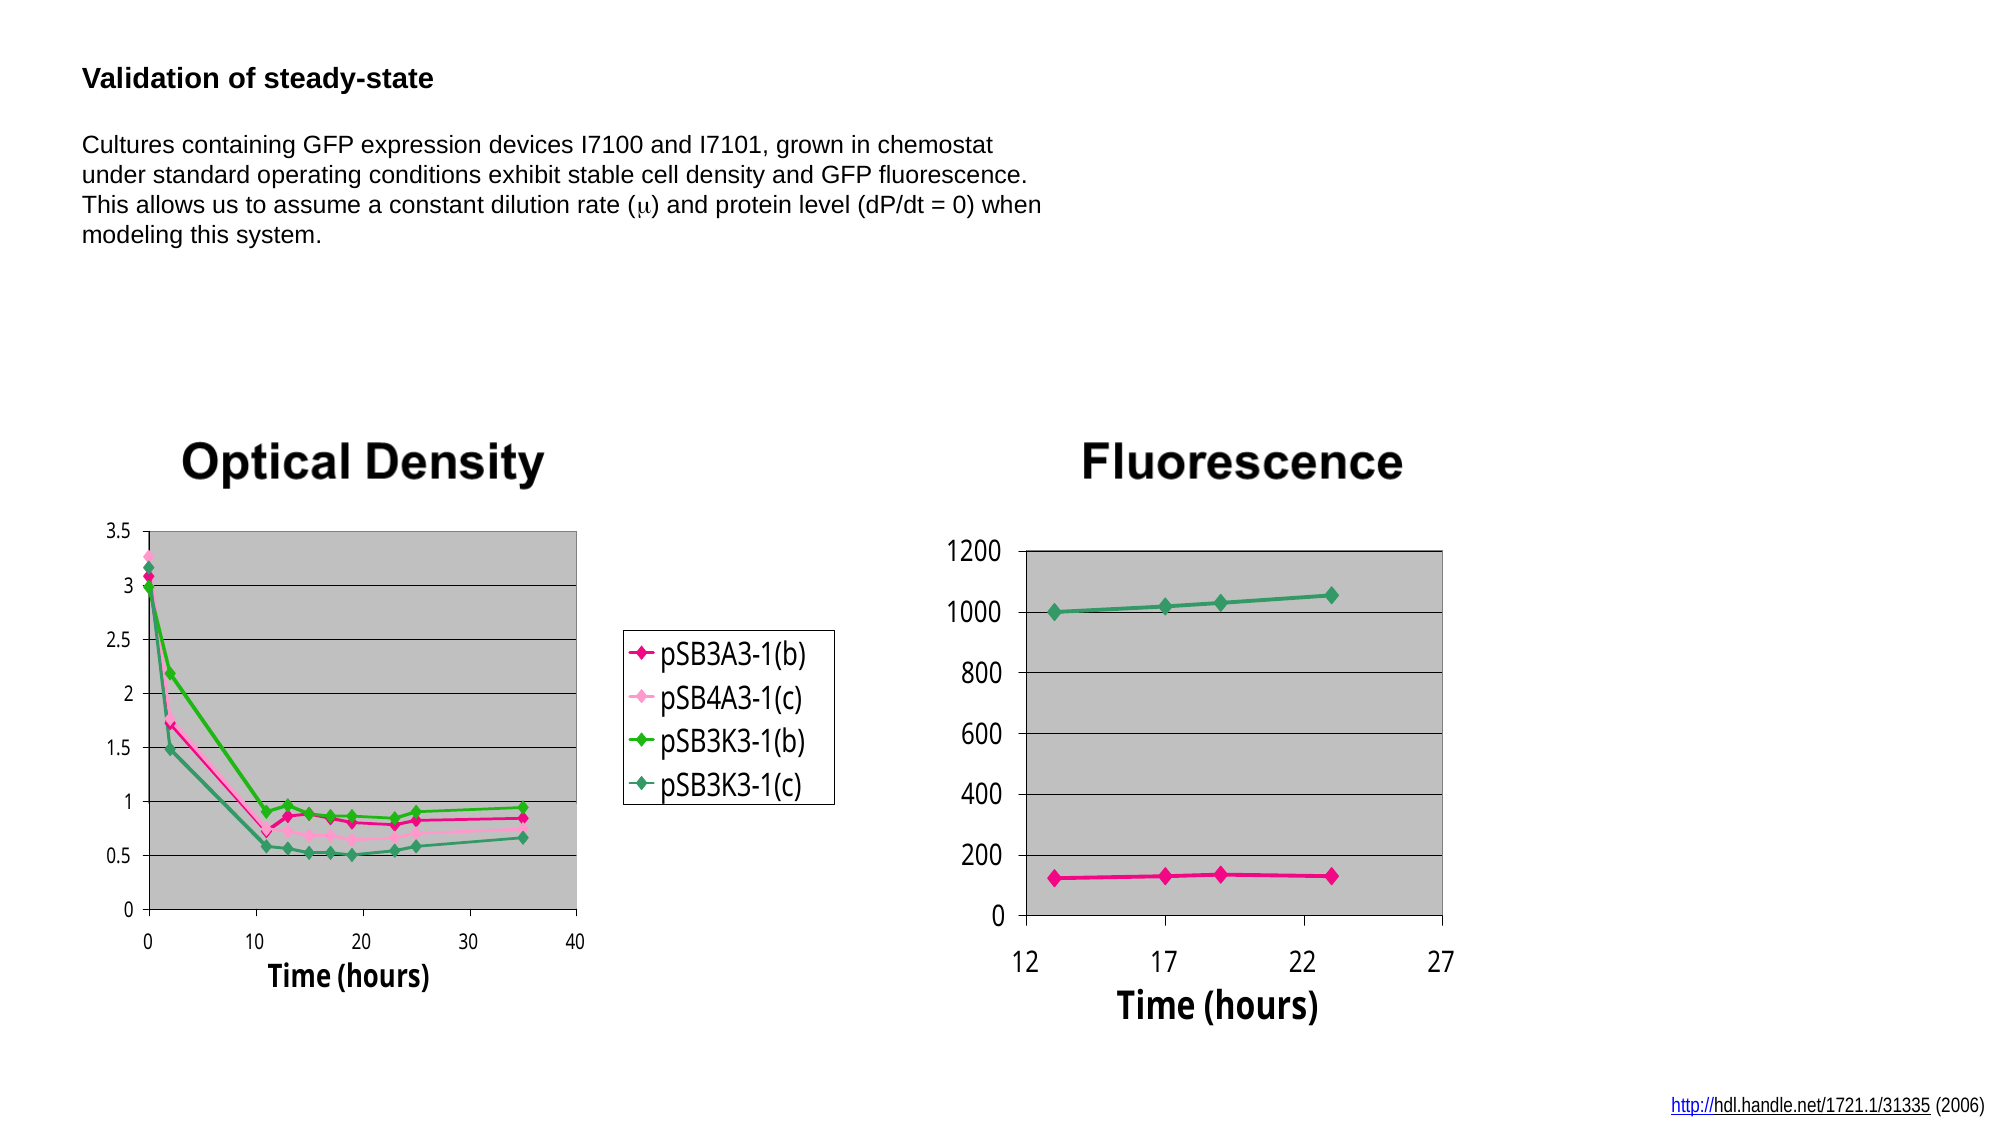

Validation of steady-state
Cultures containing GFP expression devices I7100 and I7101, grown in chemostat under standard operating conditions exhibit stable cell density and GFP fluorescence. This allows us to assume a constant dilution rate () and protein level (dP/dt = 0) when modeling this system.
 http://hdl.handle.net/1721.1/31335 (2006)